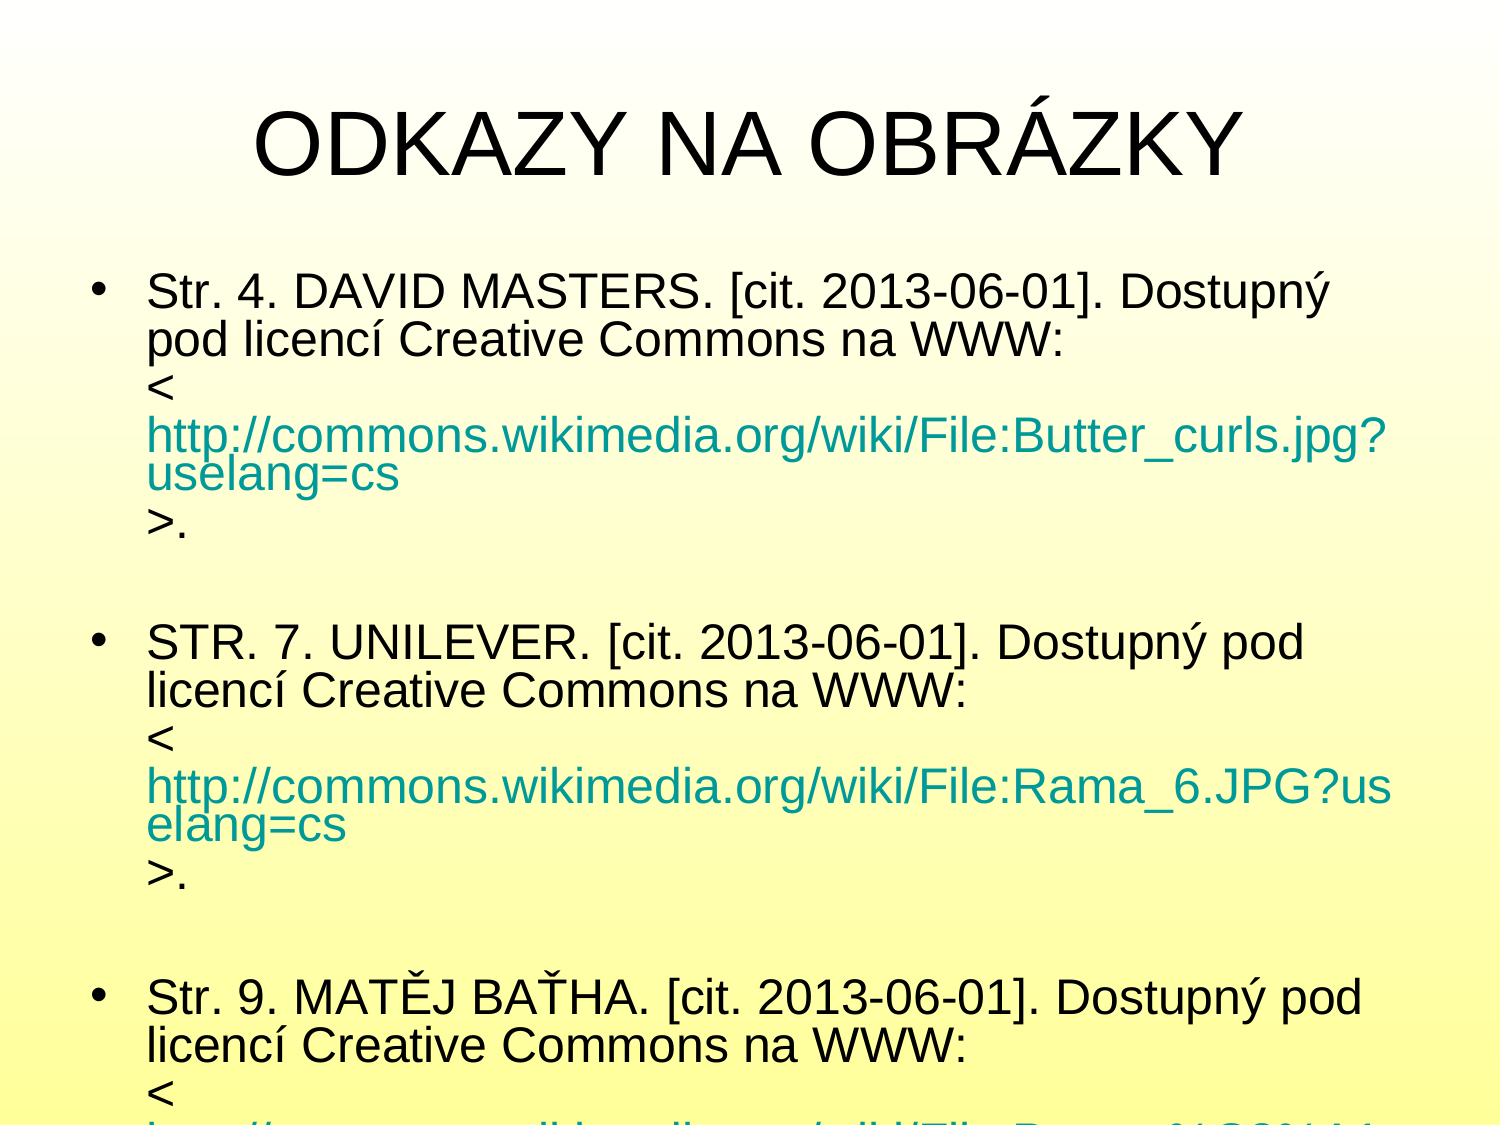

# ODKAZY NA OBRÁZKY
Str. 4. DAVID MASTERS. [cit. 2013-06-01]. Dostupný pod licencí Creative Commons na WWW:
<http://commons.wikimedia.org/wiki/File:Butter_curls.jpg?uselang=cs>.
STR. 7. UNILEVER. [cit. 2013-06-01]. Dostupný pod licencí Creative Commons na WWW:
<http://commons.wikimedia.org/wiki/File:Rama_6.JPG?uselang=cs>.
Str. 9. MATĚJ BAŤHA. [cit. 2013-06-01]. Dostupný pod licencí Creative Commons na WWW:
<http://commons.wikimedia.org/wiki/File:Pomaz%C3%A1nkov%C3%A9_m%C3%A1slo_581.JPG?uselang=cs>.